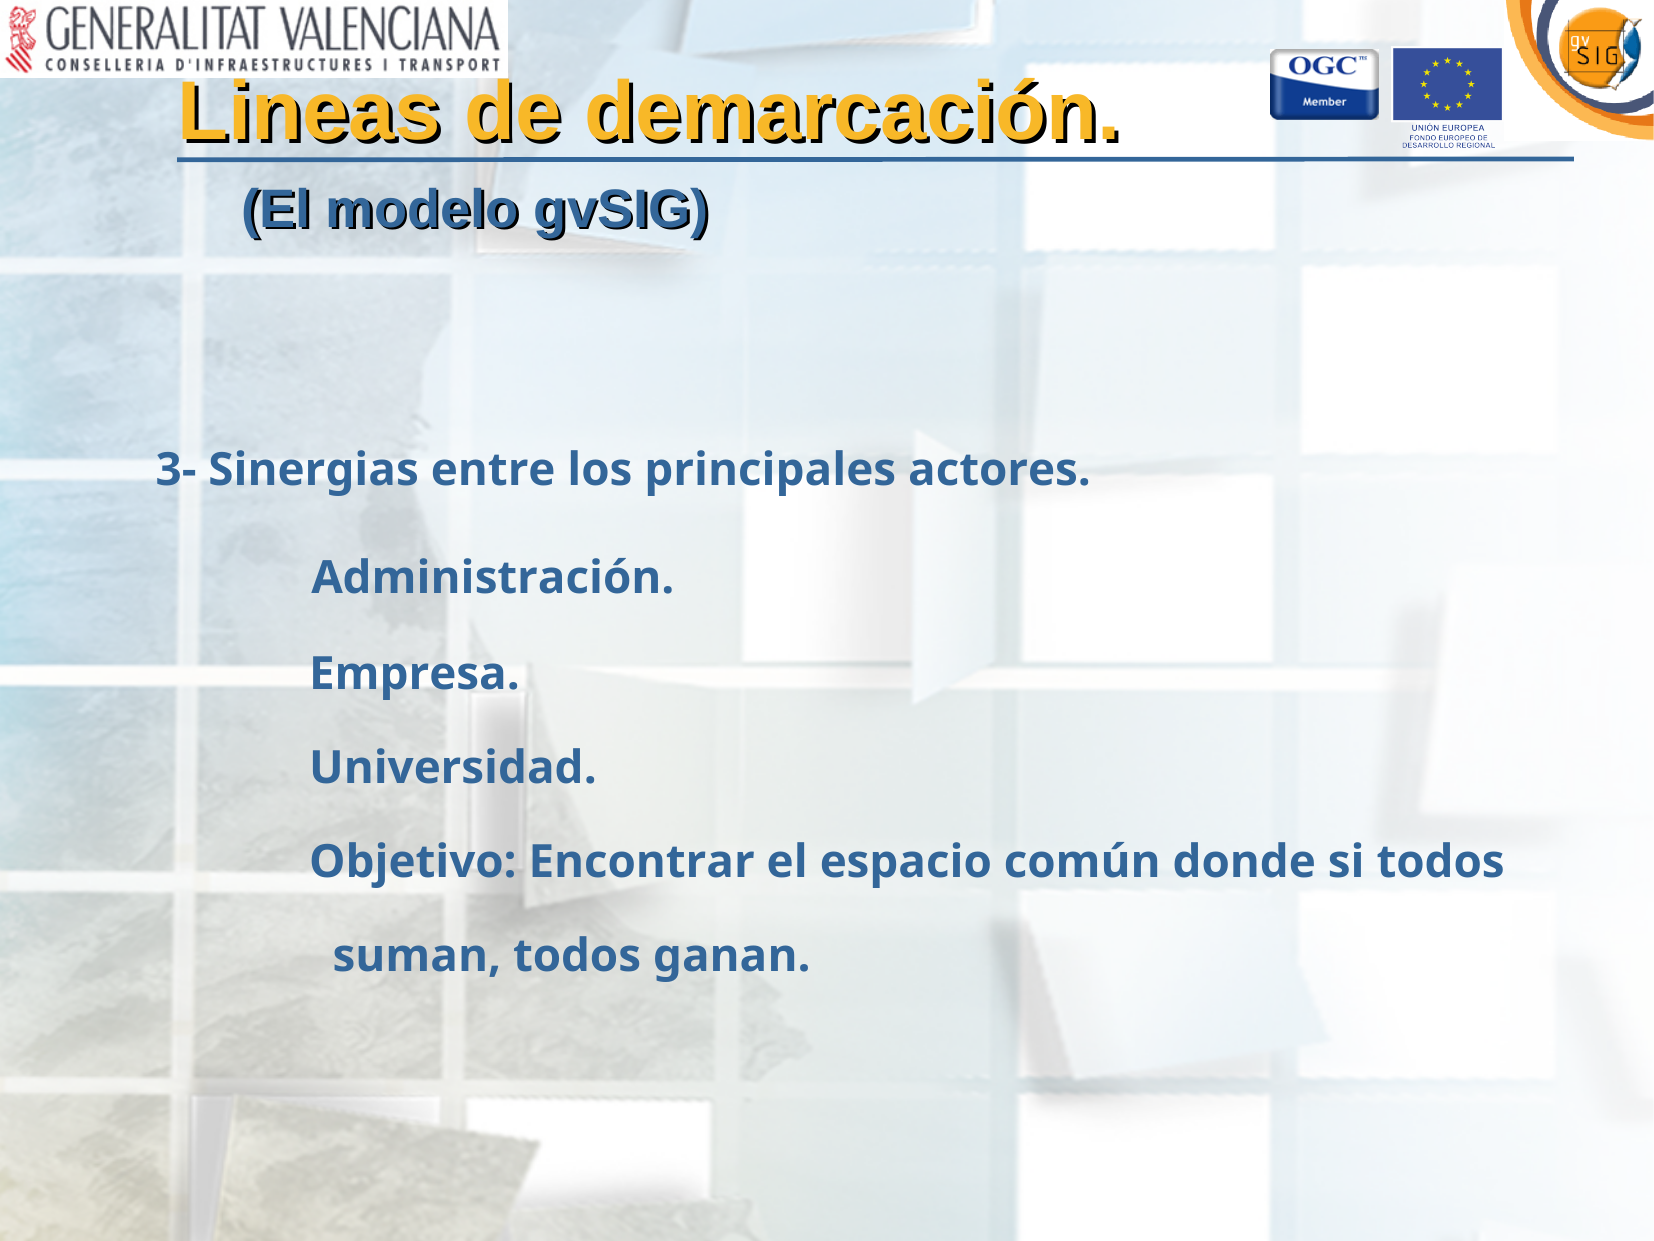

Lineas de demarcación.
(El modelo gvSIG)
3- Sinergias entre los principales actores.
 Administración.
 Empresa.
 Universidad.
 Objetivo: Encontrar el espacio común donde si todos suman, todos ganan.